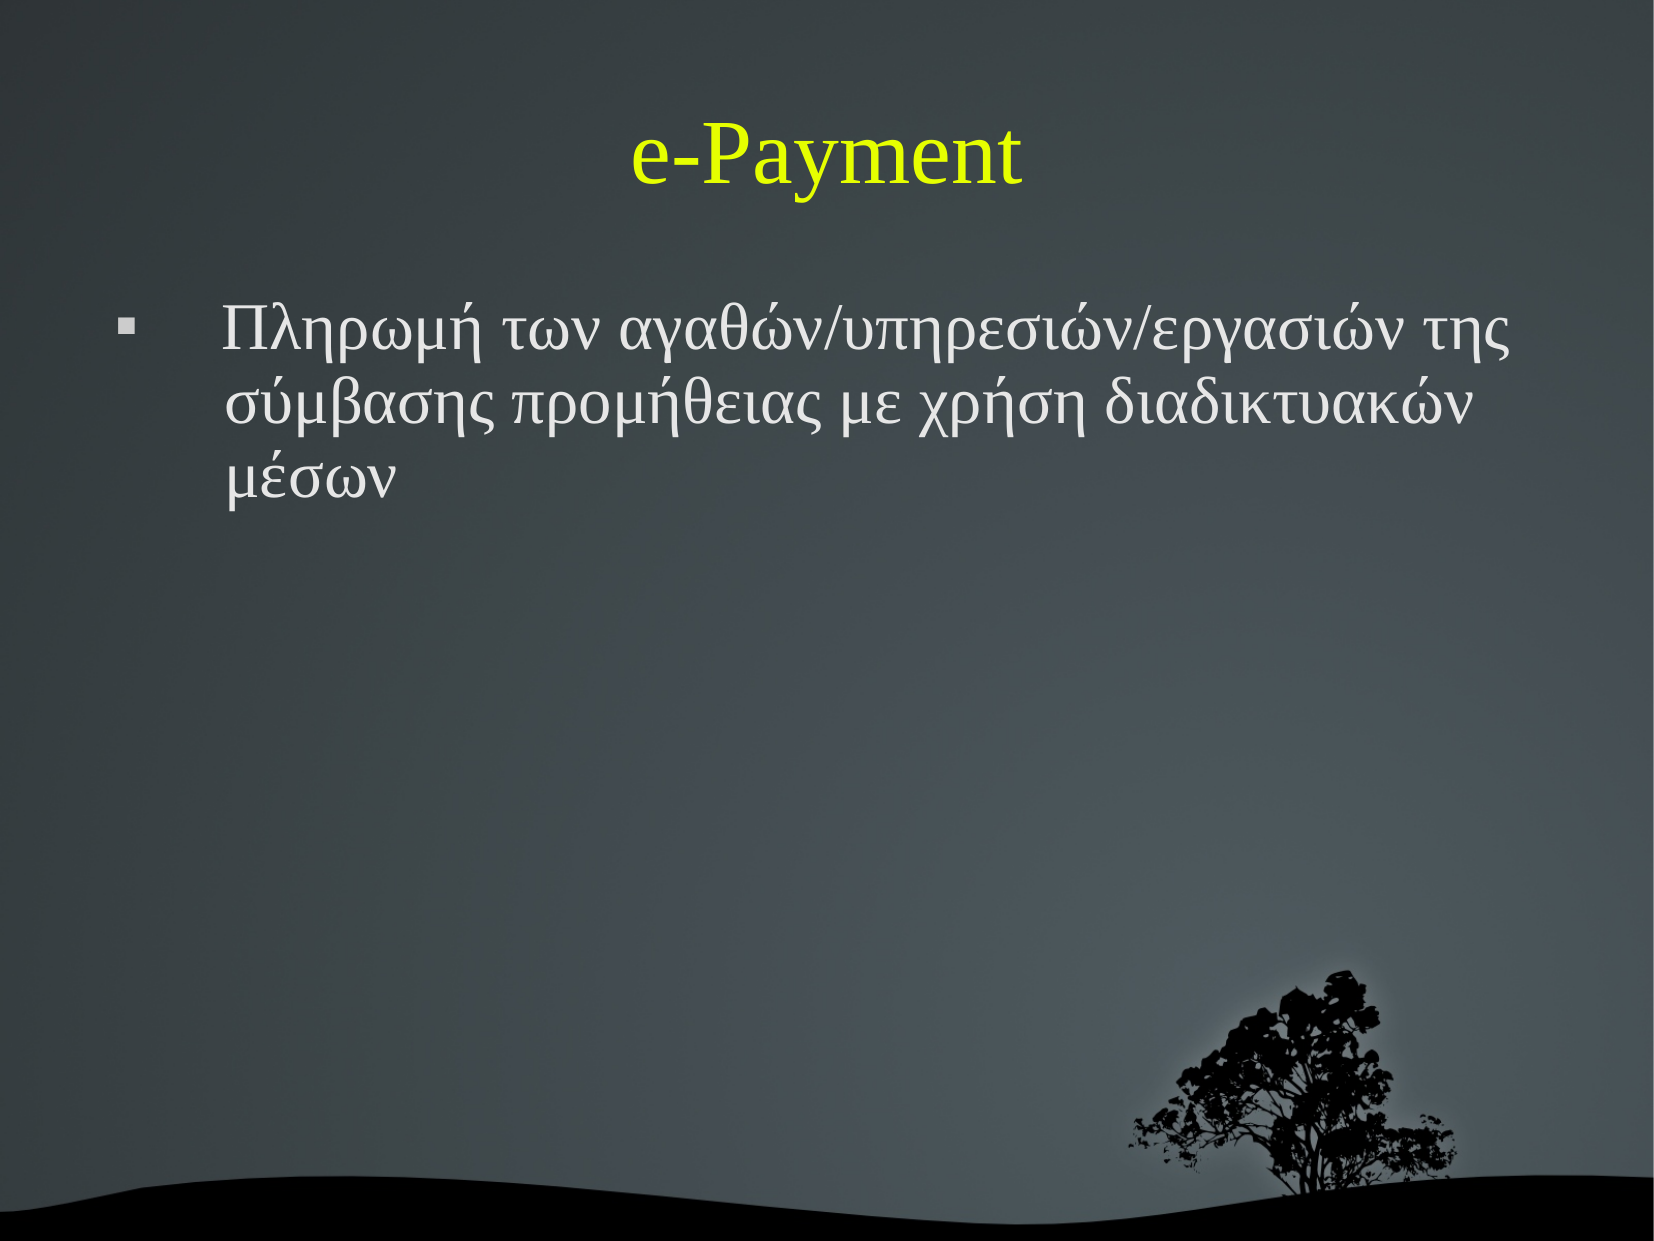

# e-Payment
 Πληρωμή των αγαθών/υπηρεσιών/εργασιών της σύμβασης προμήθειας με χρήση διαδικτυακών μέσων